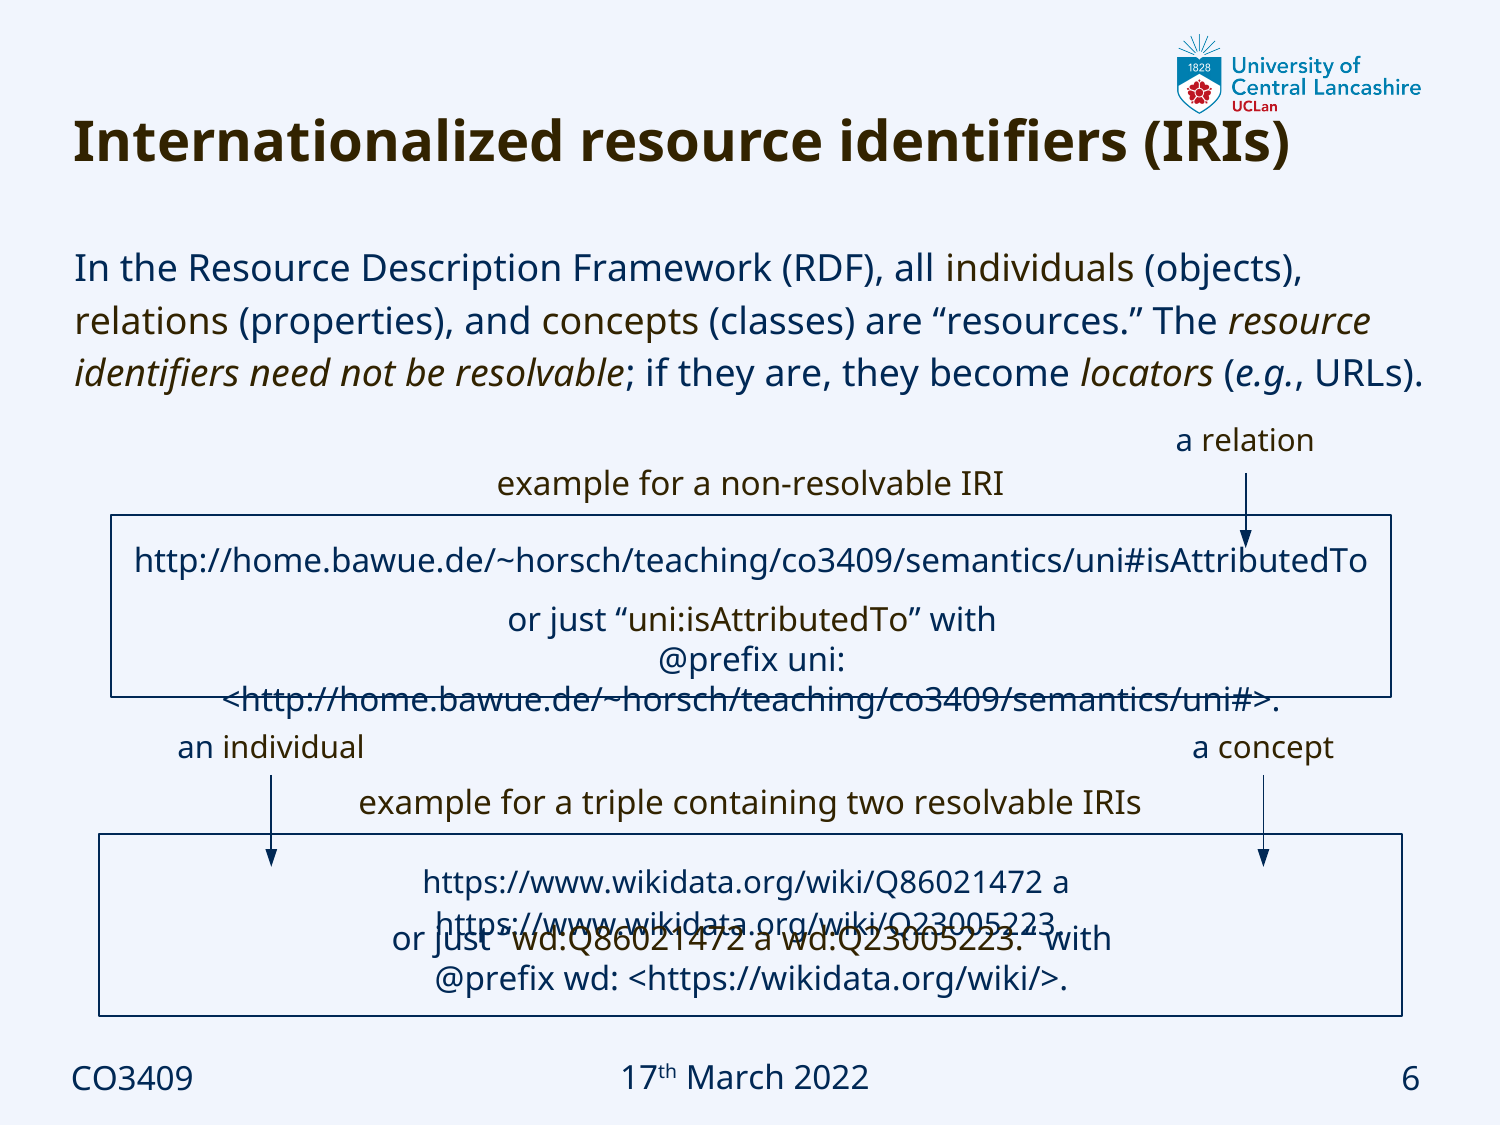

# Internationalized resource identifiers (IRIs)
In the Resource Description Framework (RDF), all individuals (objects), relations (properties), and concepts (classes) are “resources.” The resource identifiers need not be resolvable; if they are, they become locators (e.g., URLs).
a relation
example for a non-resolvable IRI
http://home.bawue.de/~horsch/teaching/co3409/semantics/uni#isAttributedTo
or just “uni:isAttributedTo” with
@prefix uni: <http://home.bawue.de/~horsch/teaching/co3409/semantics/uni#>.
an individual
a concept
example for a triple containing two resolvable IRIs
https://www.wikidata.org/wiki/Q86021472 a https://www.wikidata.org/wiki/Q23005223.
or just “wd:Q86021472 a wd:Q23005223.” with
@prefix wd: <https://wikidata.org/wiki/>.